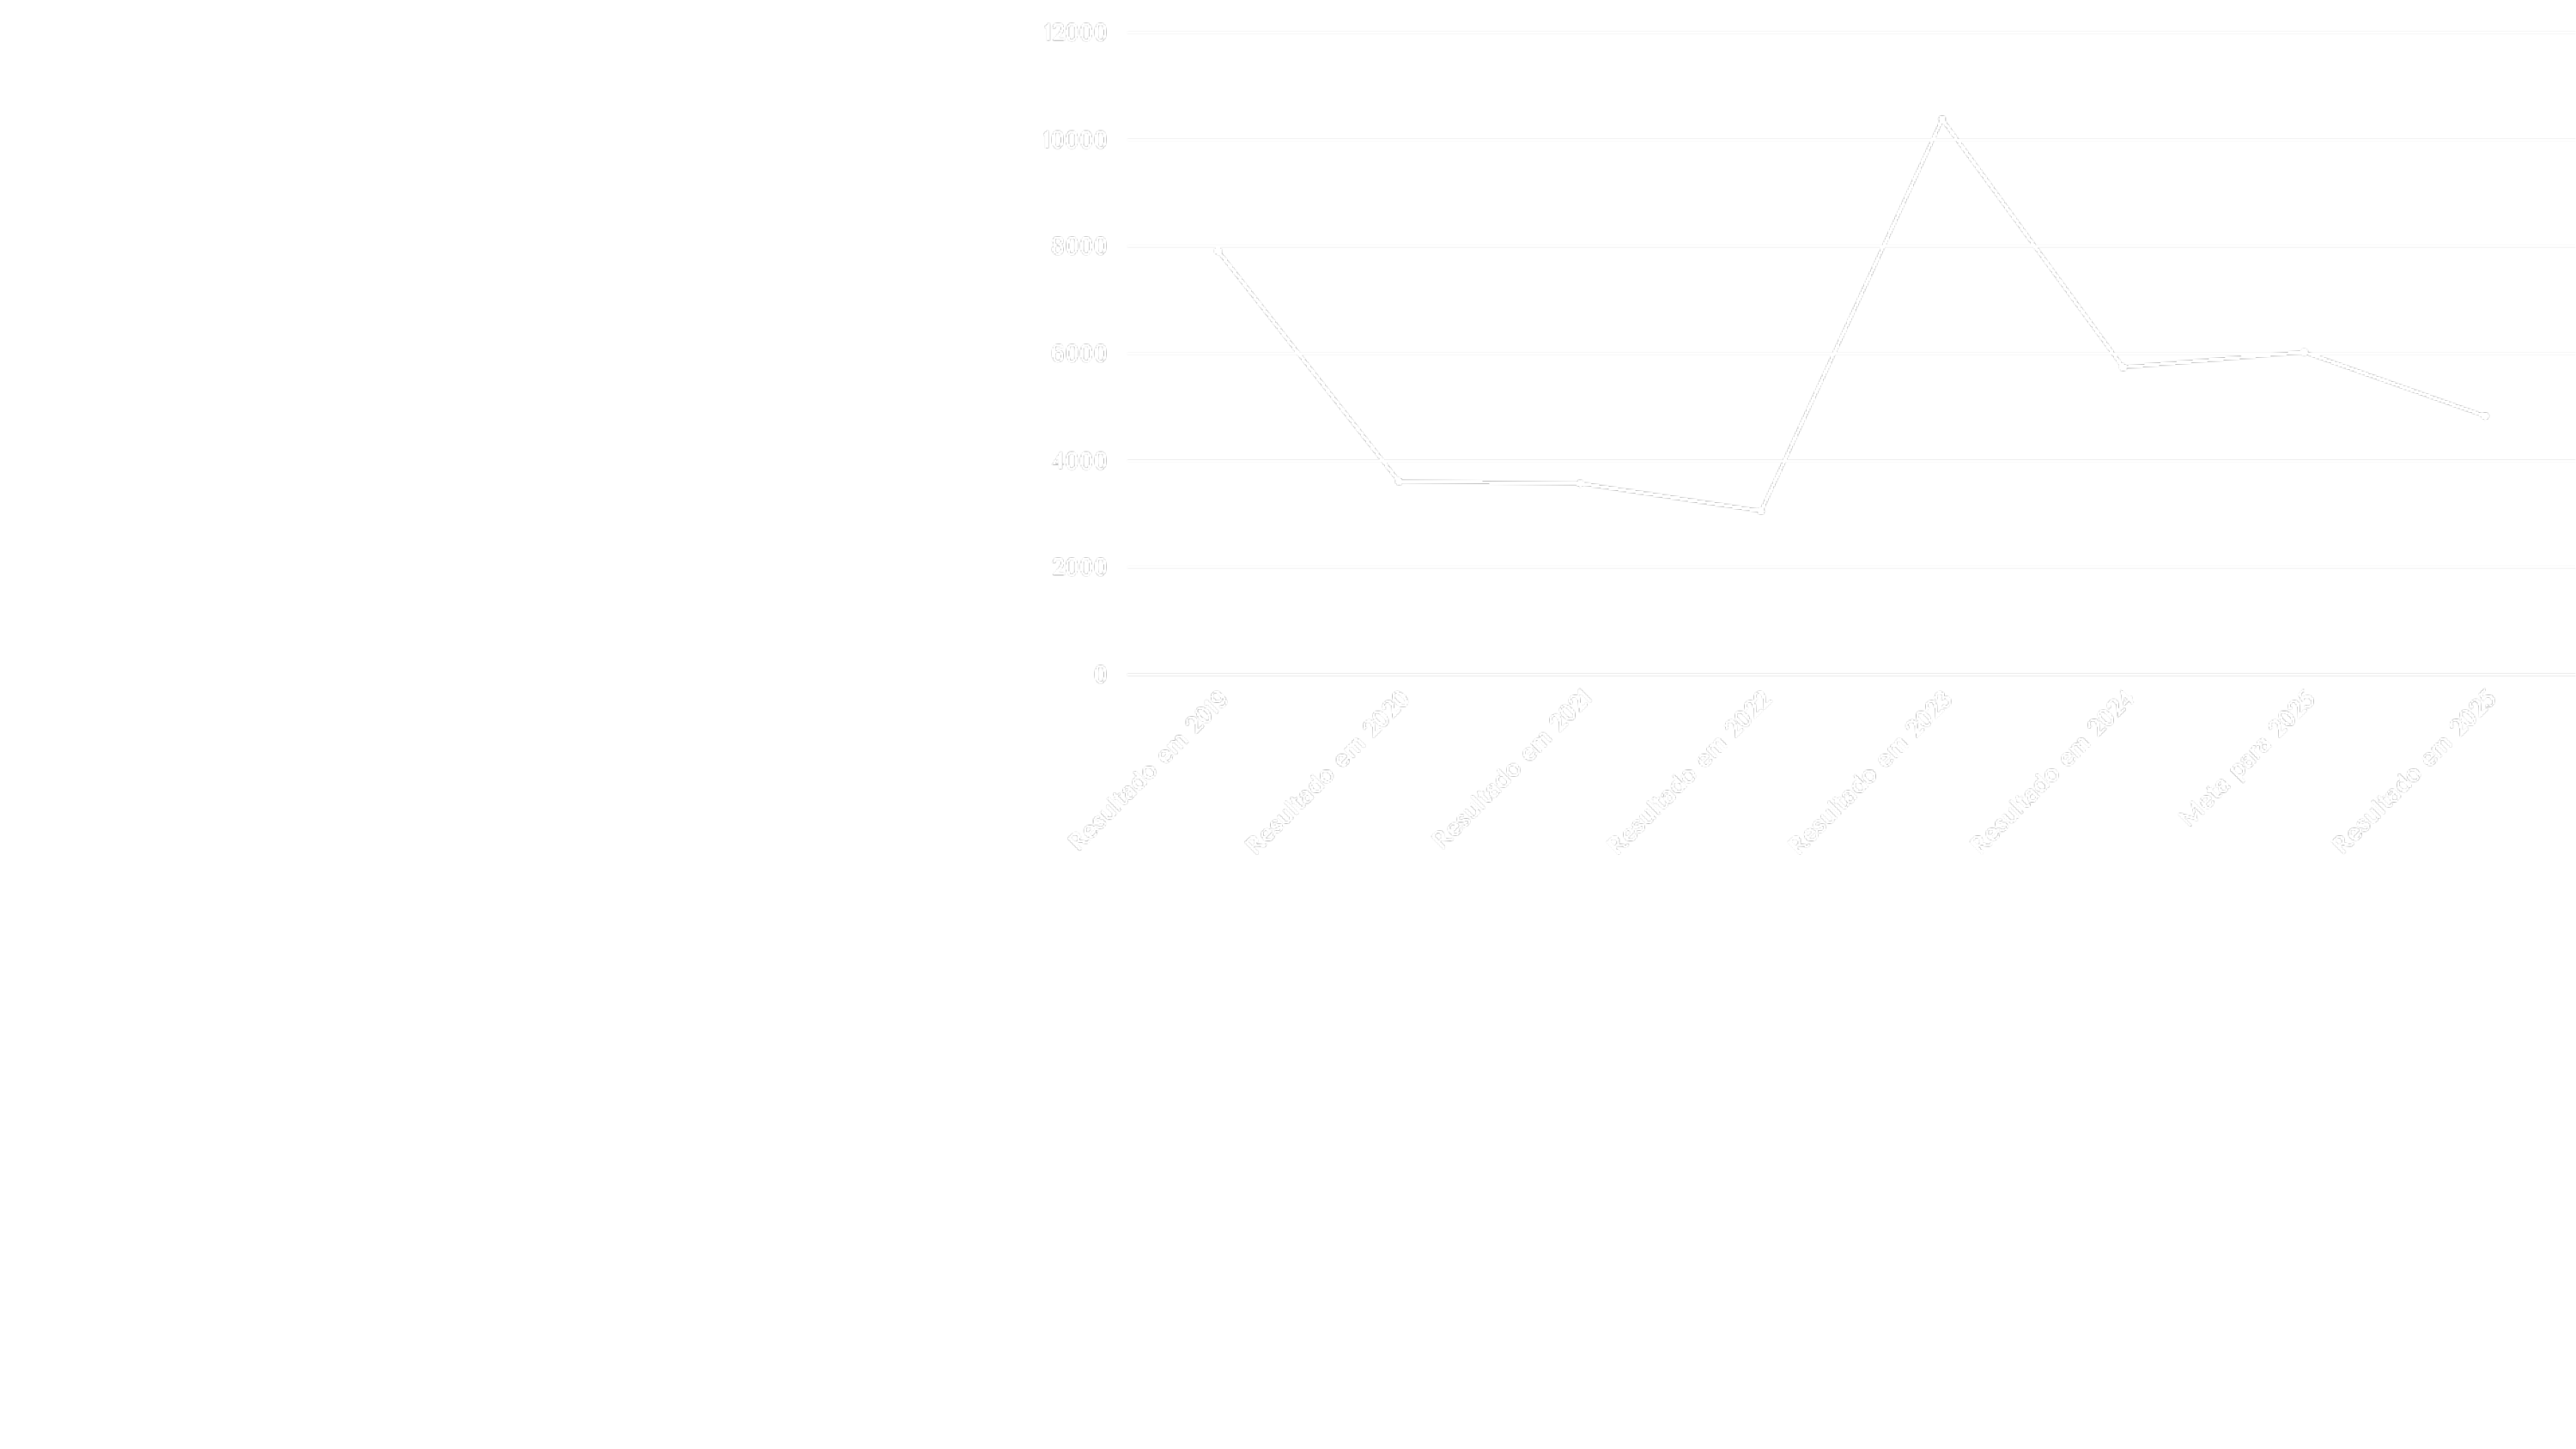

Indicador - Destinação de Resíduos de Papel - DPa
Unidade de medida: kg
Definição da Meta: Aumentar a correta destinação de resíduos sólidos às cooperativas em 5%
Resultado em 2019 - 7.915
Resultado em 2020 - 3.607
Resultado em 2021 - 3.570
Resultado em 2022 - 3.053
Resultado em 2023 - 10.378
Resultado em 2024 - 5.739
Meta para 2025 - 6.025
Resultado em 2025 - 4.829